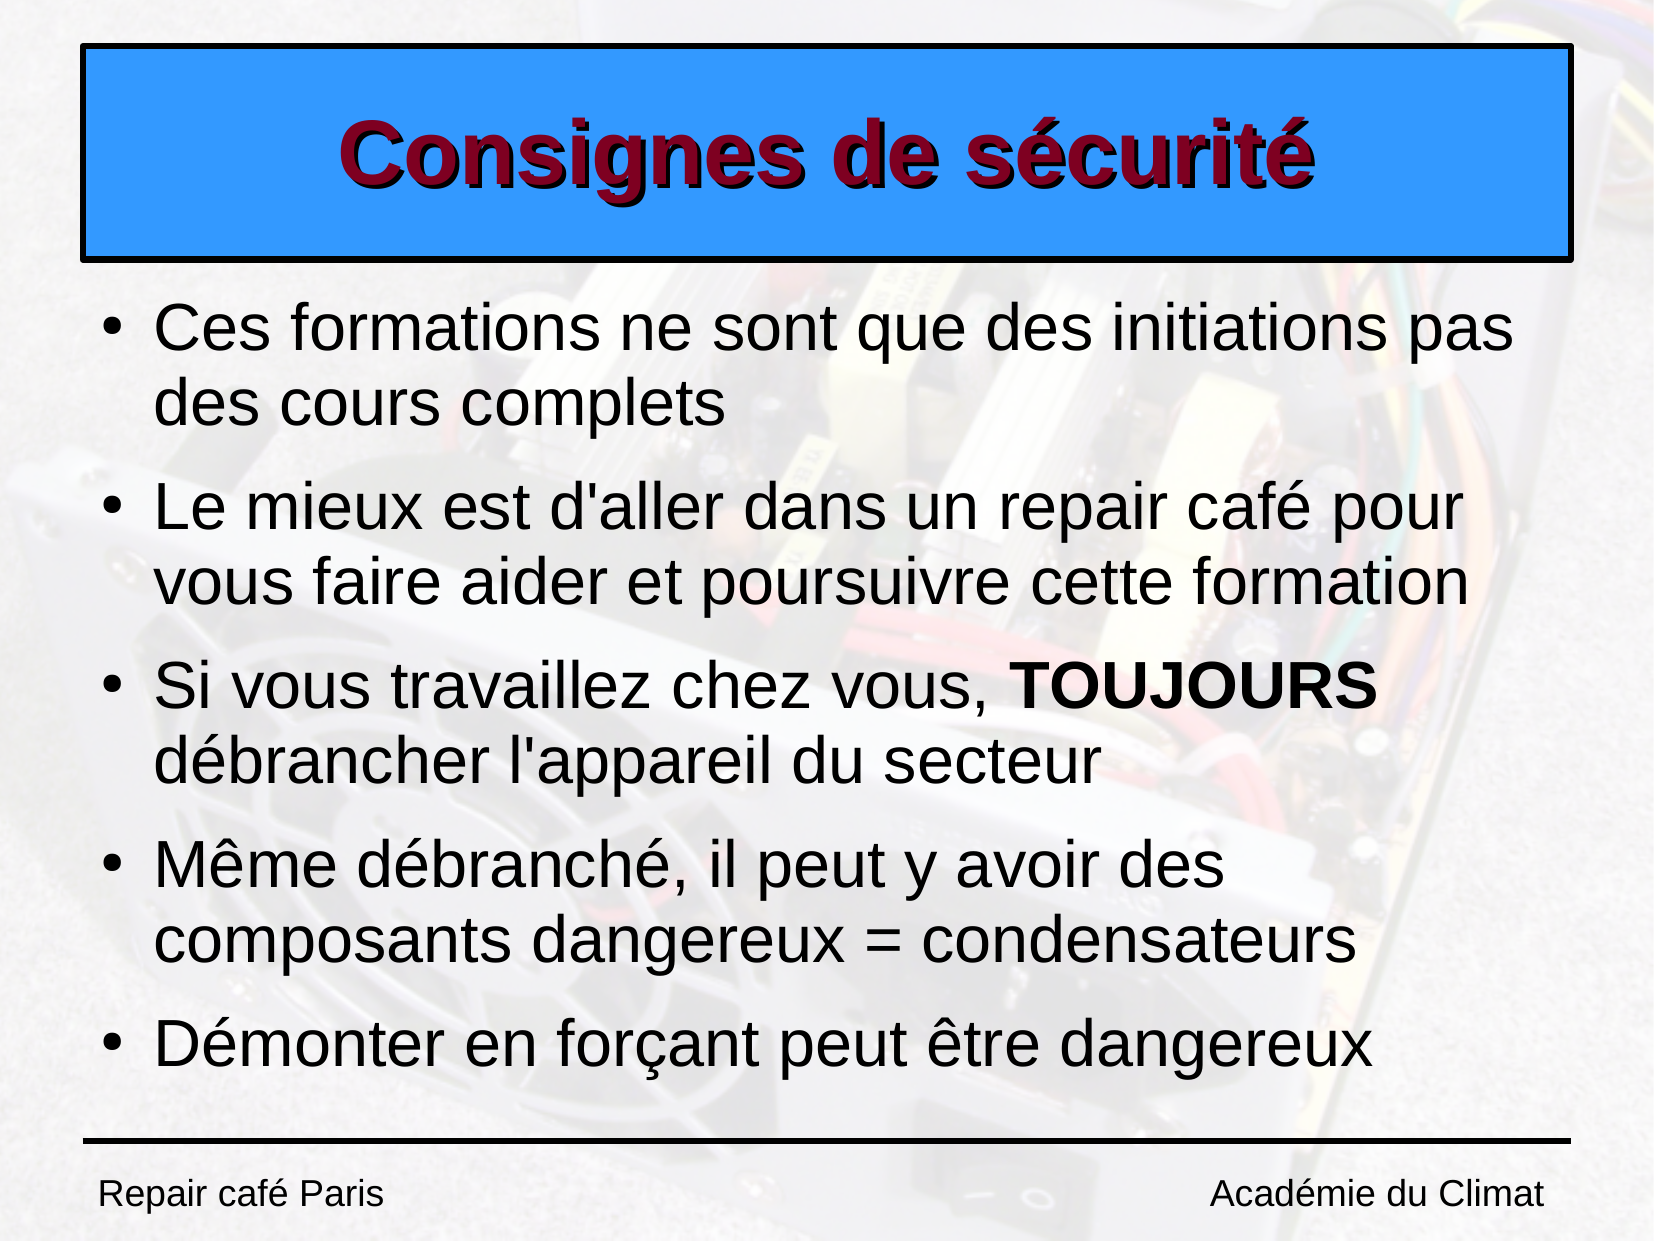

# Consignes de sécurité
Ces formations ne sont que des initiations pas des cours complets
Le mieux est d'aller dans un repair café pour vous faire aider et poursuivre cette formation
Si vous travaillez chez vous, TOUJOURS débrancher l'appareil du secteur
Même débranché, il peut y avoir des composants dangereux = condensateurs
Démonter en forçant peut être dangereux
Repair café Paris	Académie du Climat